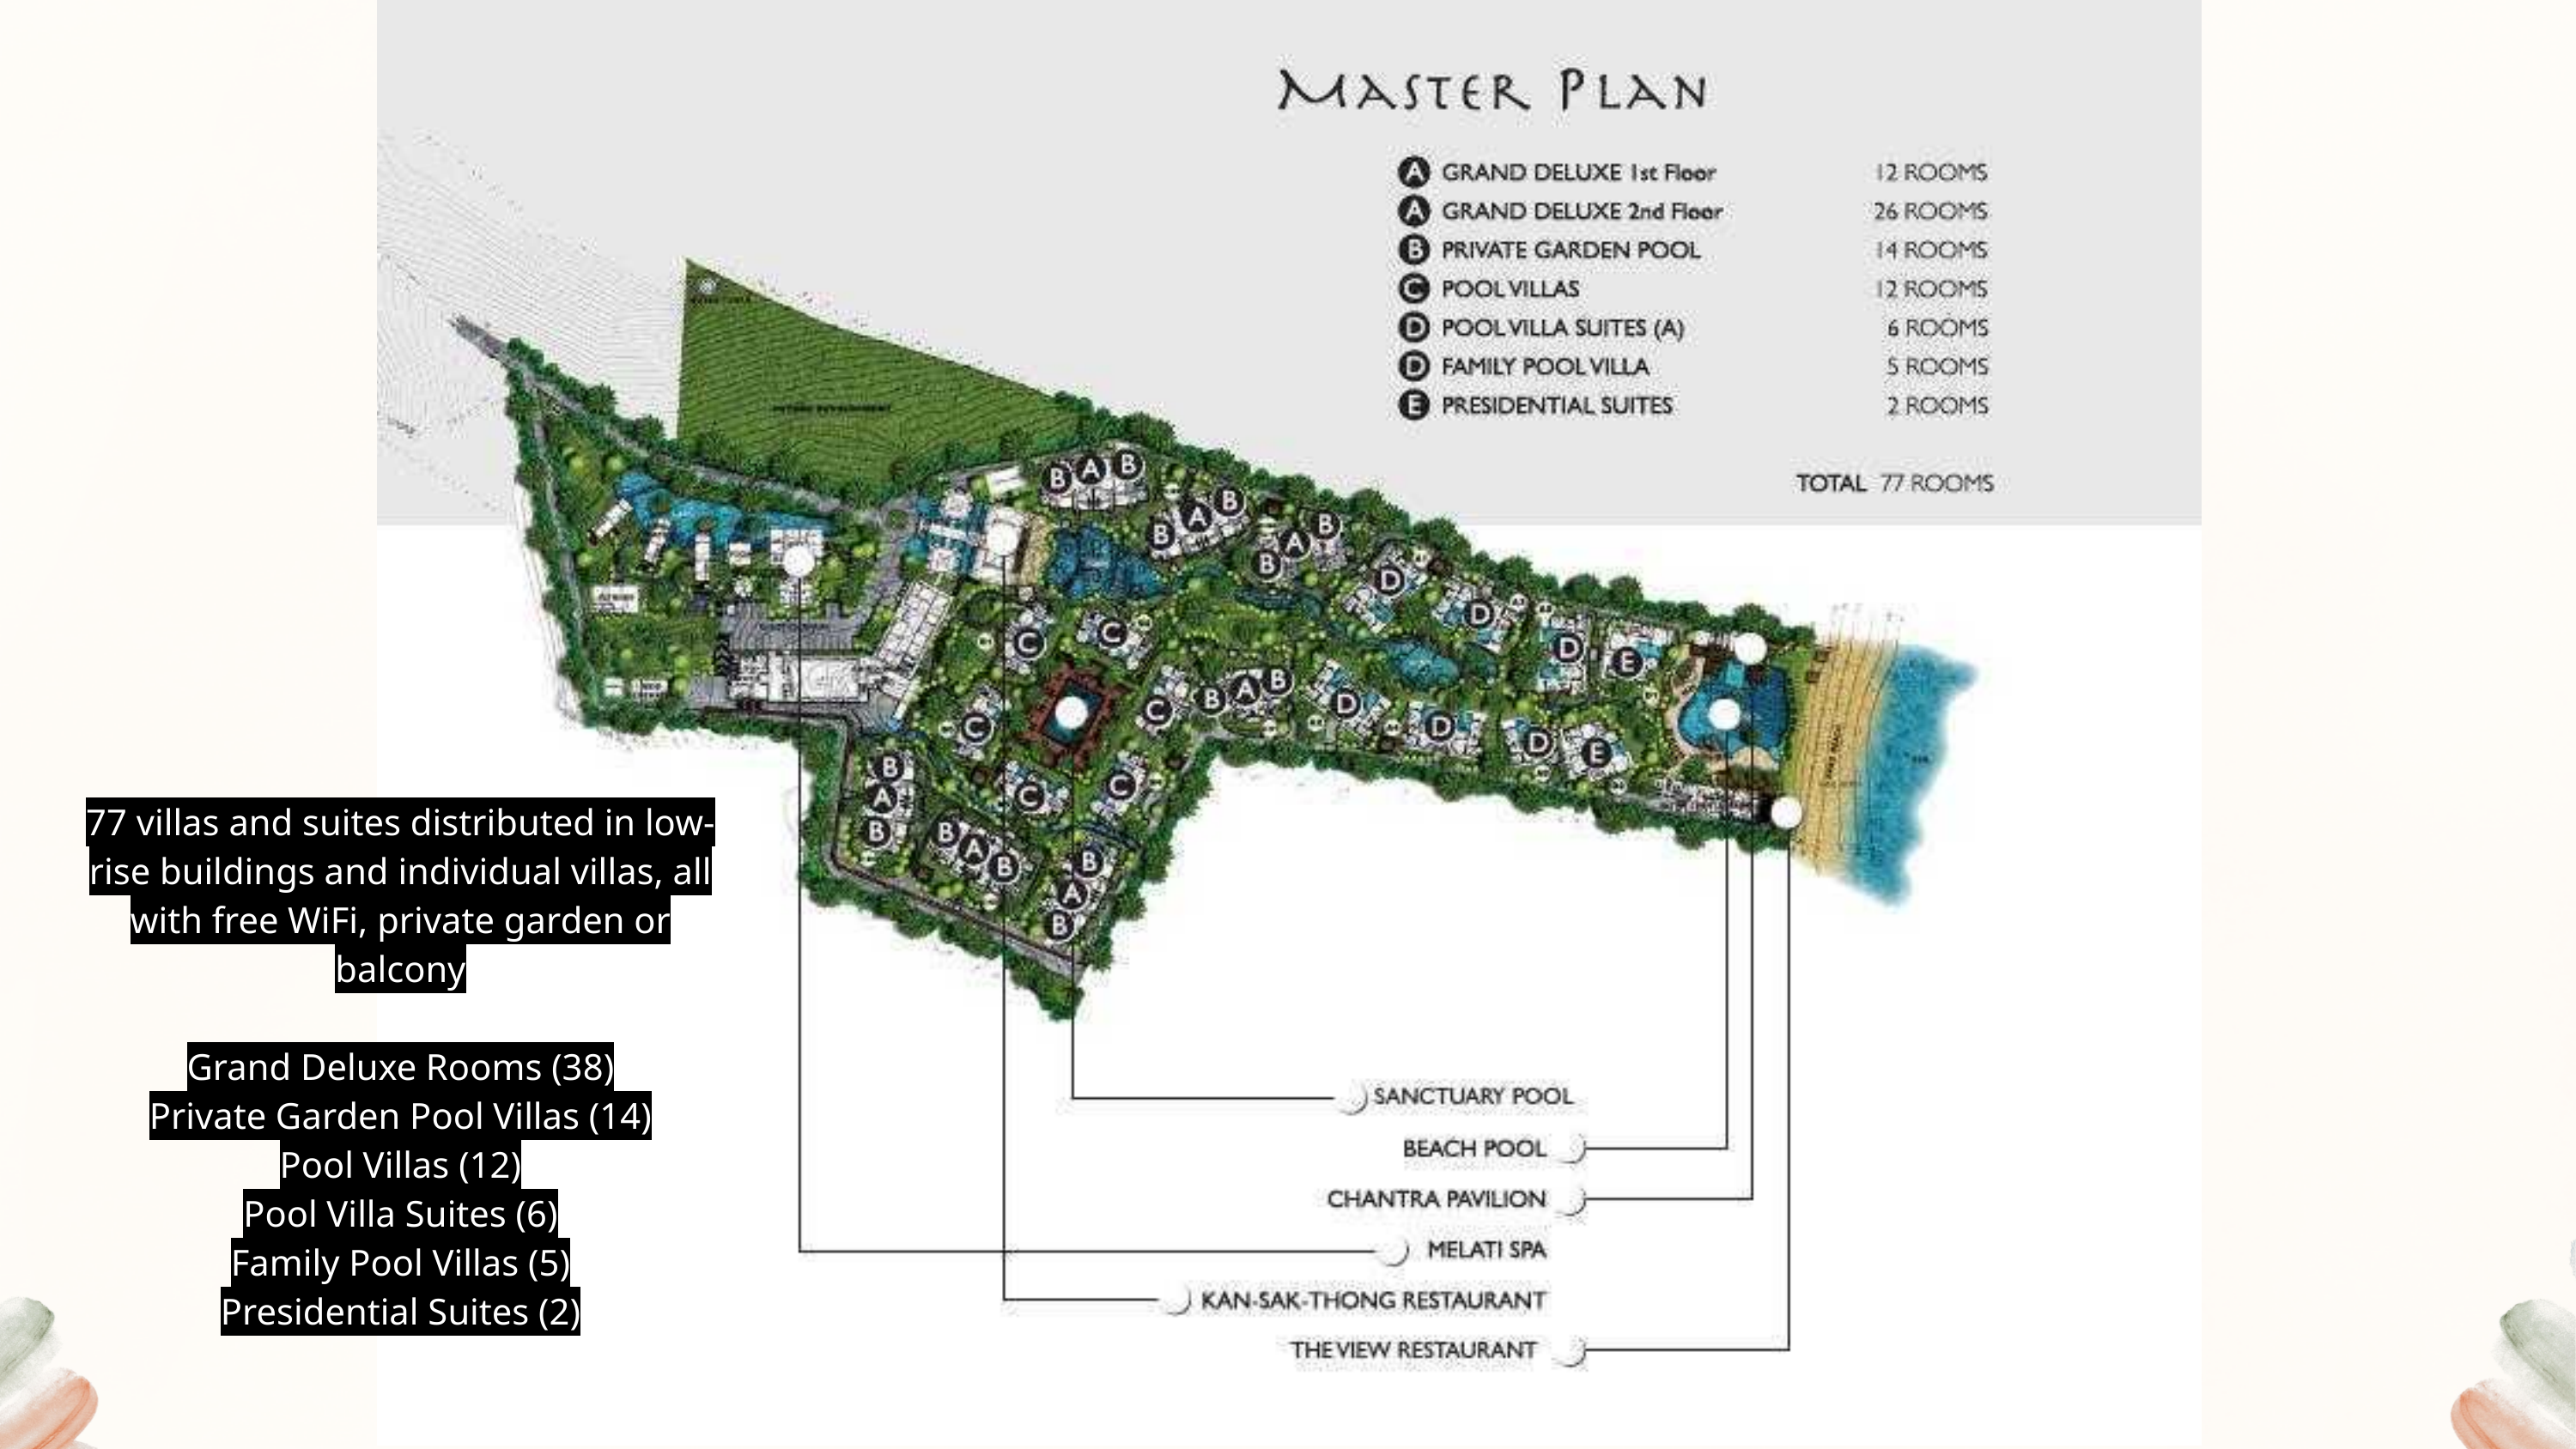

77 villas and suites distributed in low-rise buildings and individual villas, all with free WiFi, private garden or balcony
Grand Deluxe Rooms (38)
Private Garden Pool Villas (14)
Pool Villas (12)
Pool Villa Suites (6)
Family Pool Villas (5)
Presidential Suites (2)